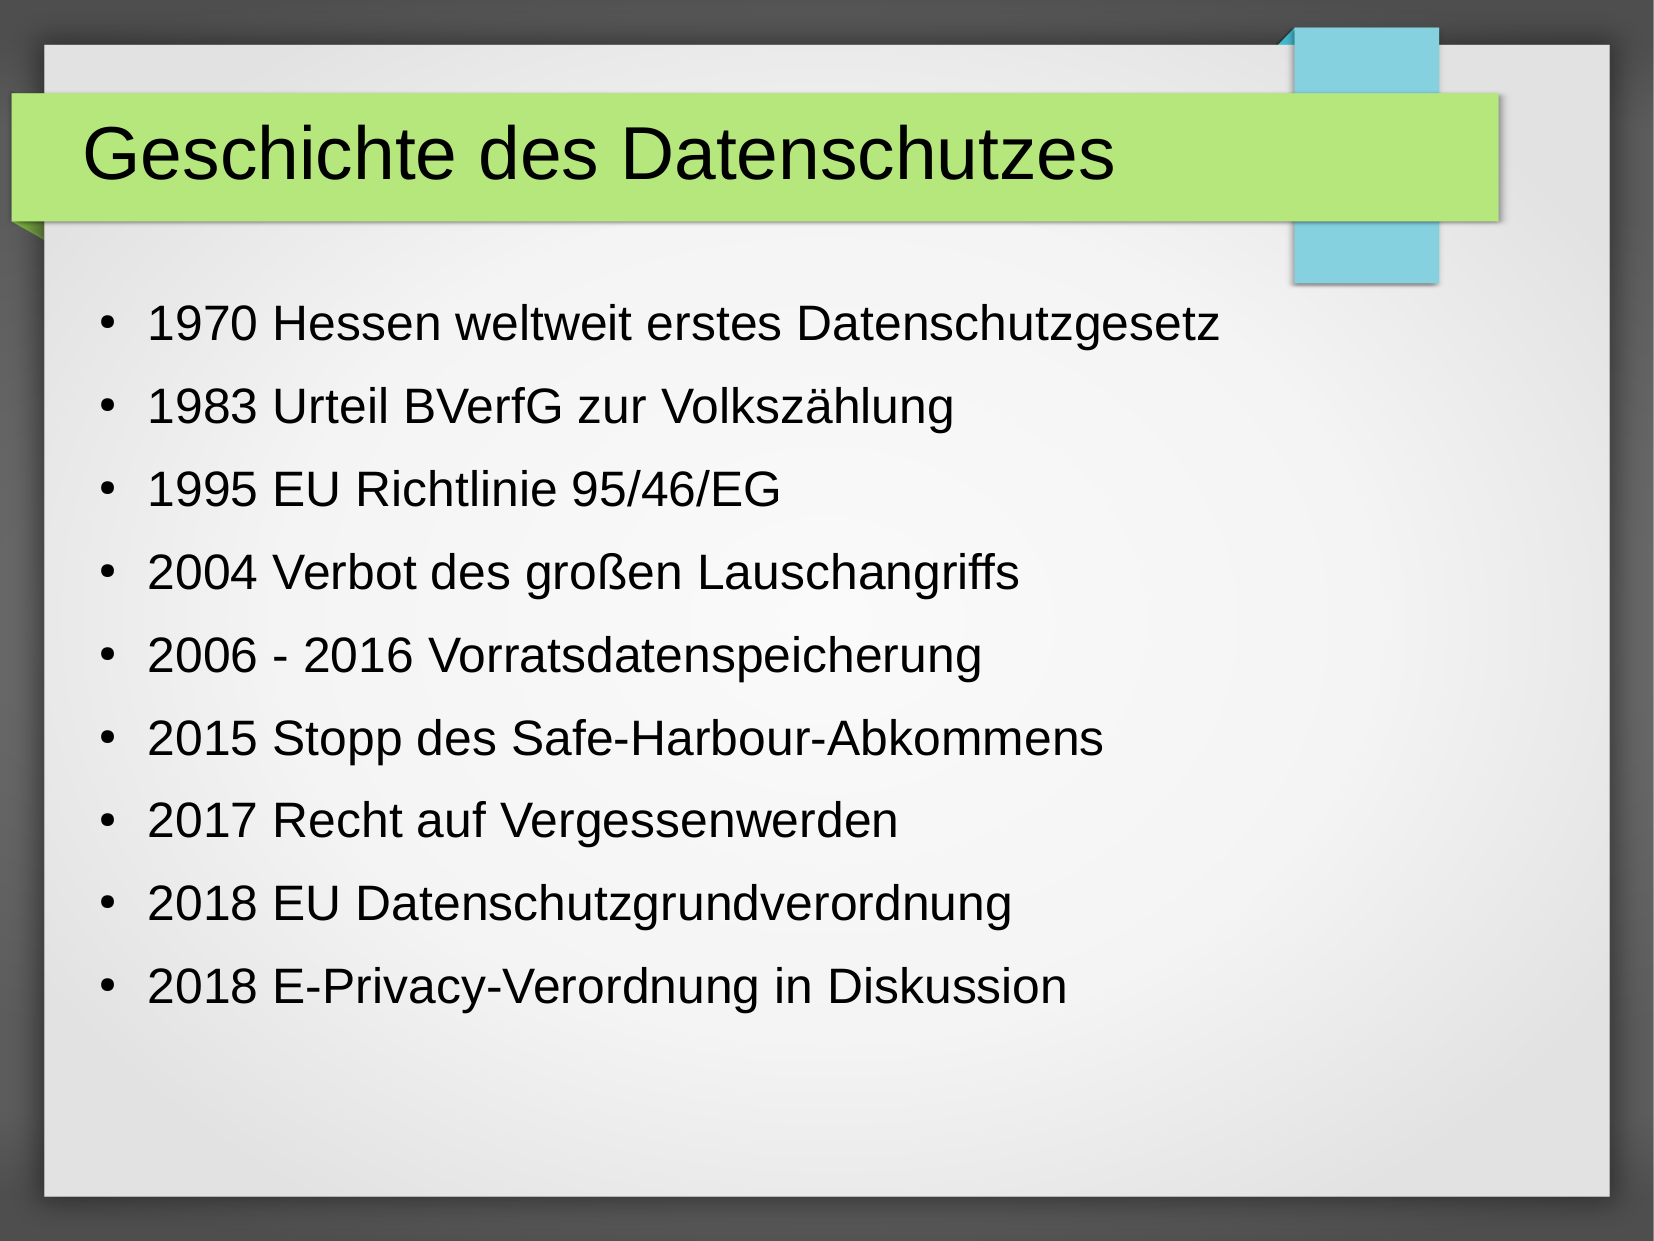

# Geschichte des Datenschutzes
1970 Hessen weltweit erstes Datenschutzgesetz
1983 Urteil BVerfG zur Volkszählung
1995 EU Richtlinie 95/46/EG
2004 Verbot des großen Lauschangriffs
2006 - 2016 Vorratsdatenspeicherung
2015 Stopp des Safe-Harbour-Abkommens
2017 Recht auf Vergessenwerden
2018 EU Datenschutzgrundverordnung
2018 E-Privacy-Verordnung in Diskussion